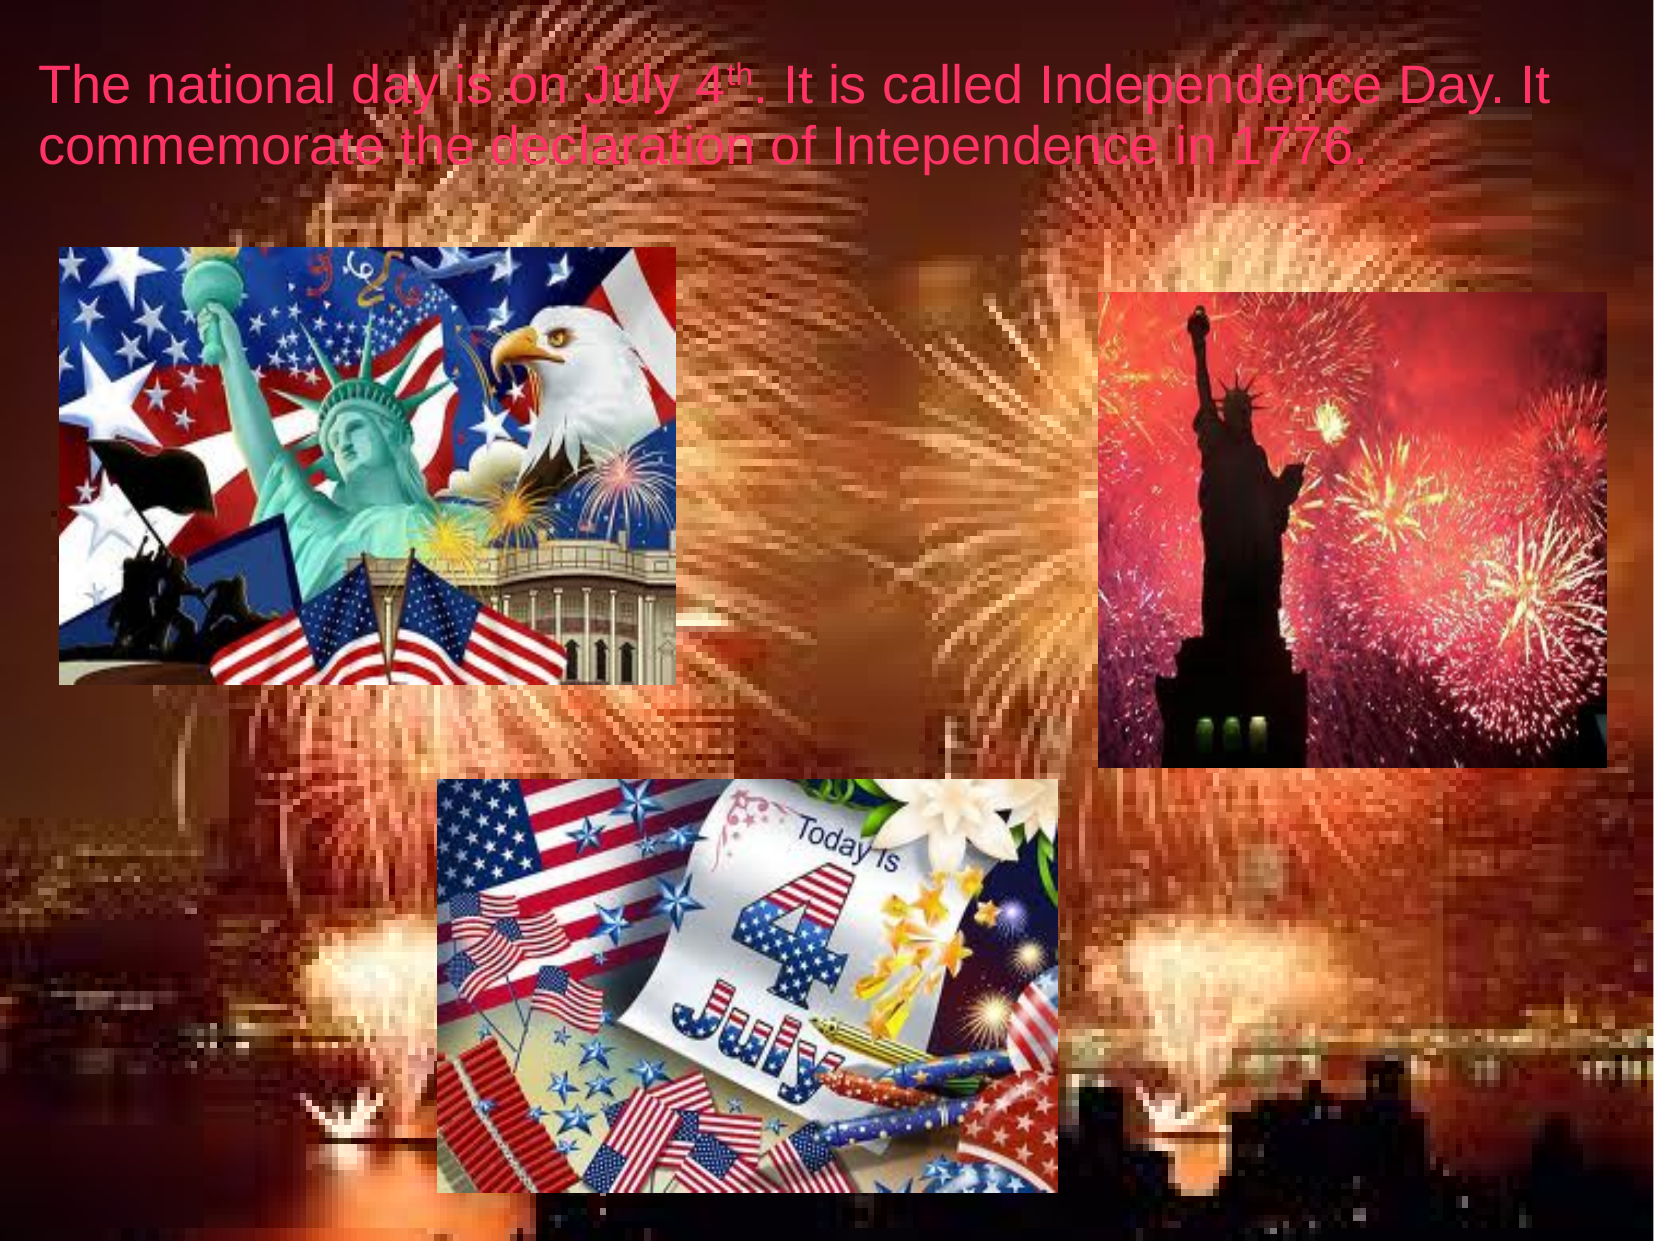

The national day is on July 4th. It is called Independence Day. It commemorate the declaration of Intependence in 1776.